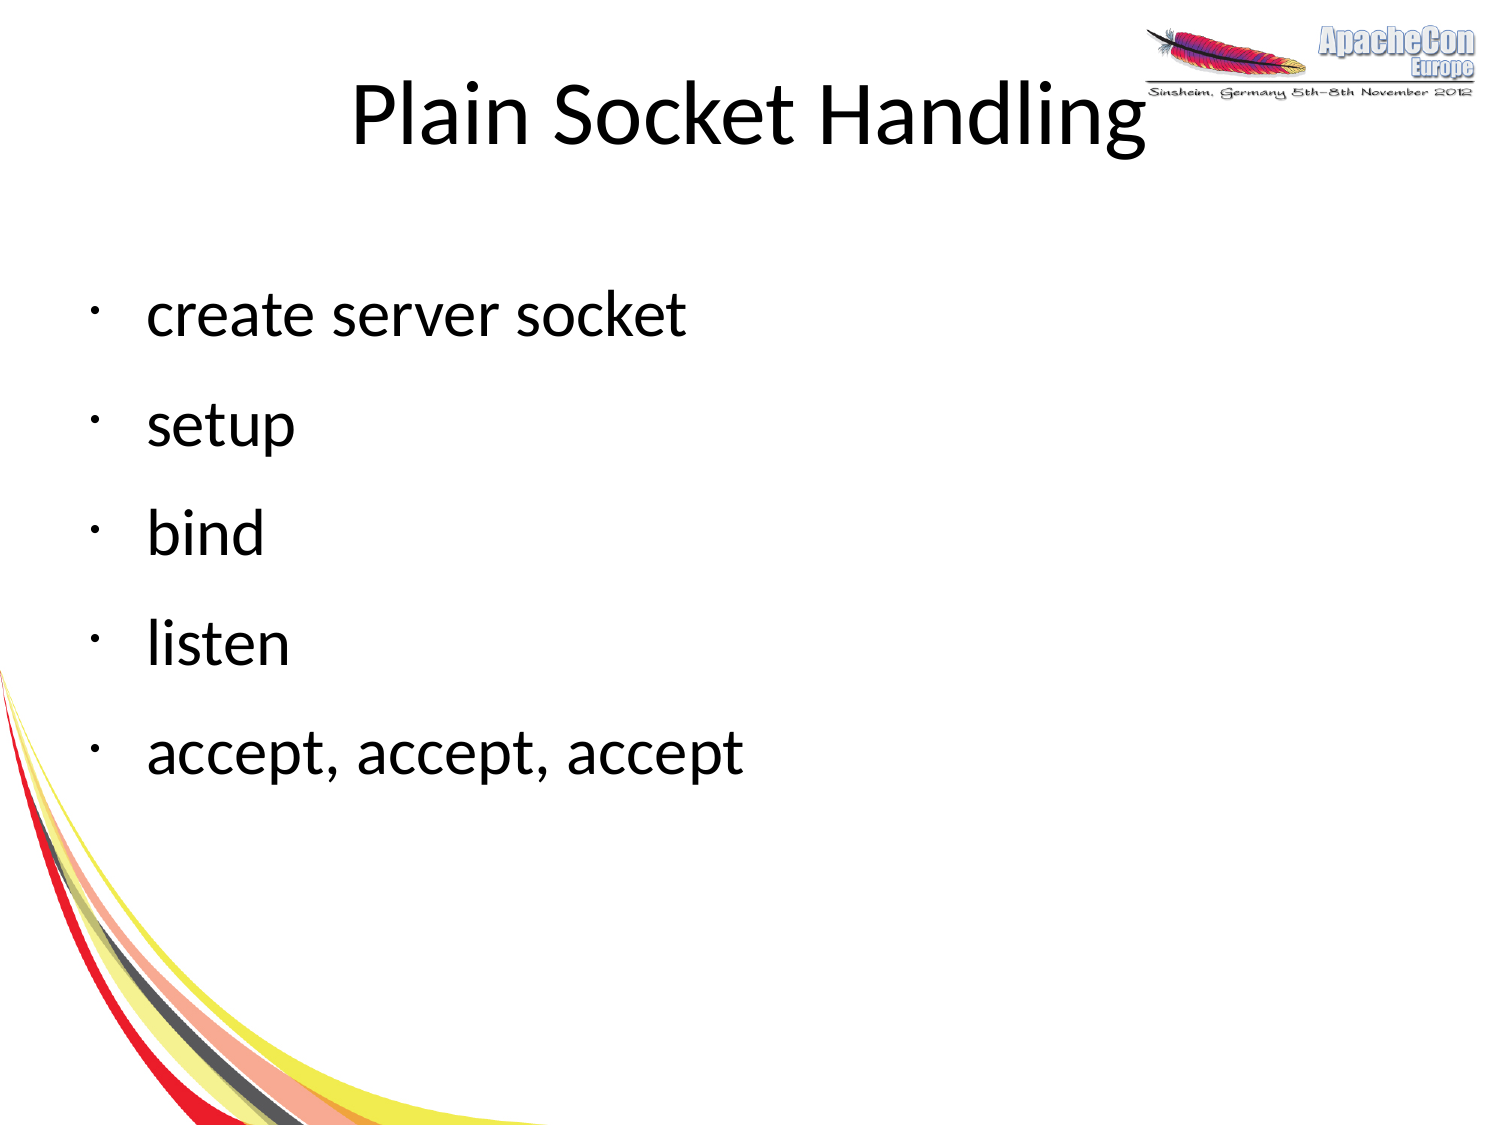

# Plain Socket Handling
create server socket
setup
bind
listen
accept, accept, accept